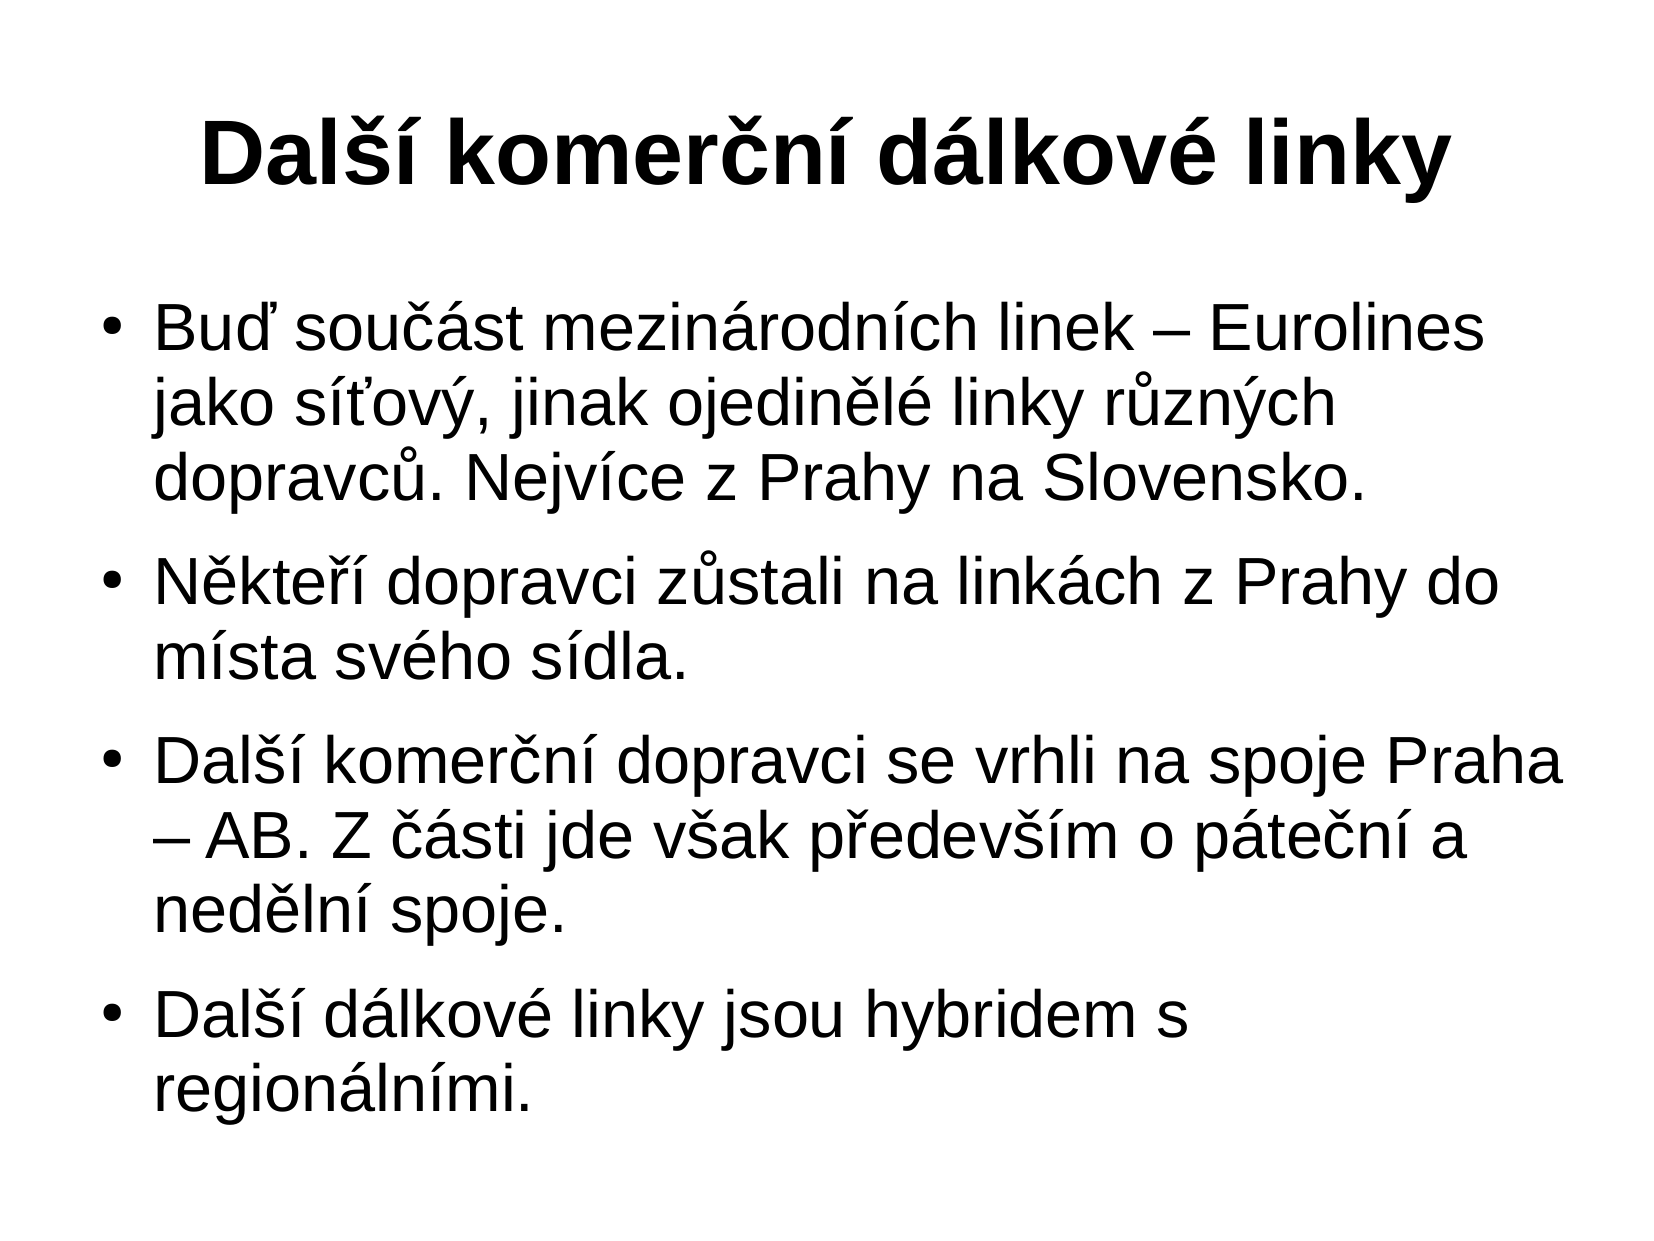

# Další komerční dálkové linky
Buď součást mezinárodních linek – Eurolines jako síťový, jinak ojedinělé linky různých dopravců. Nejvíce z Prahy na Slovensko.
Někteří dopravci zůstali na linkách z Prahy do místa svého sídla.
Další komerční dopravci se vrhli na spoje Praha – AB. Z části jde však především o páteční a nedělní spoje.
Další dálkové linky jsou hybridem s regionálními.